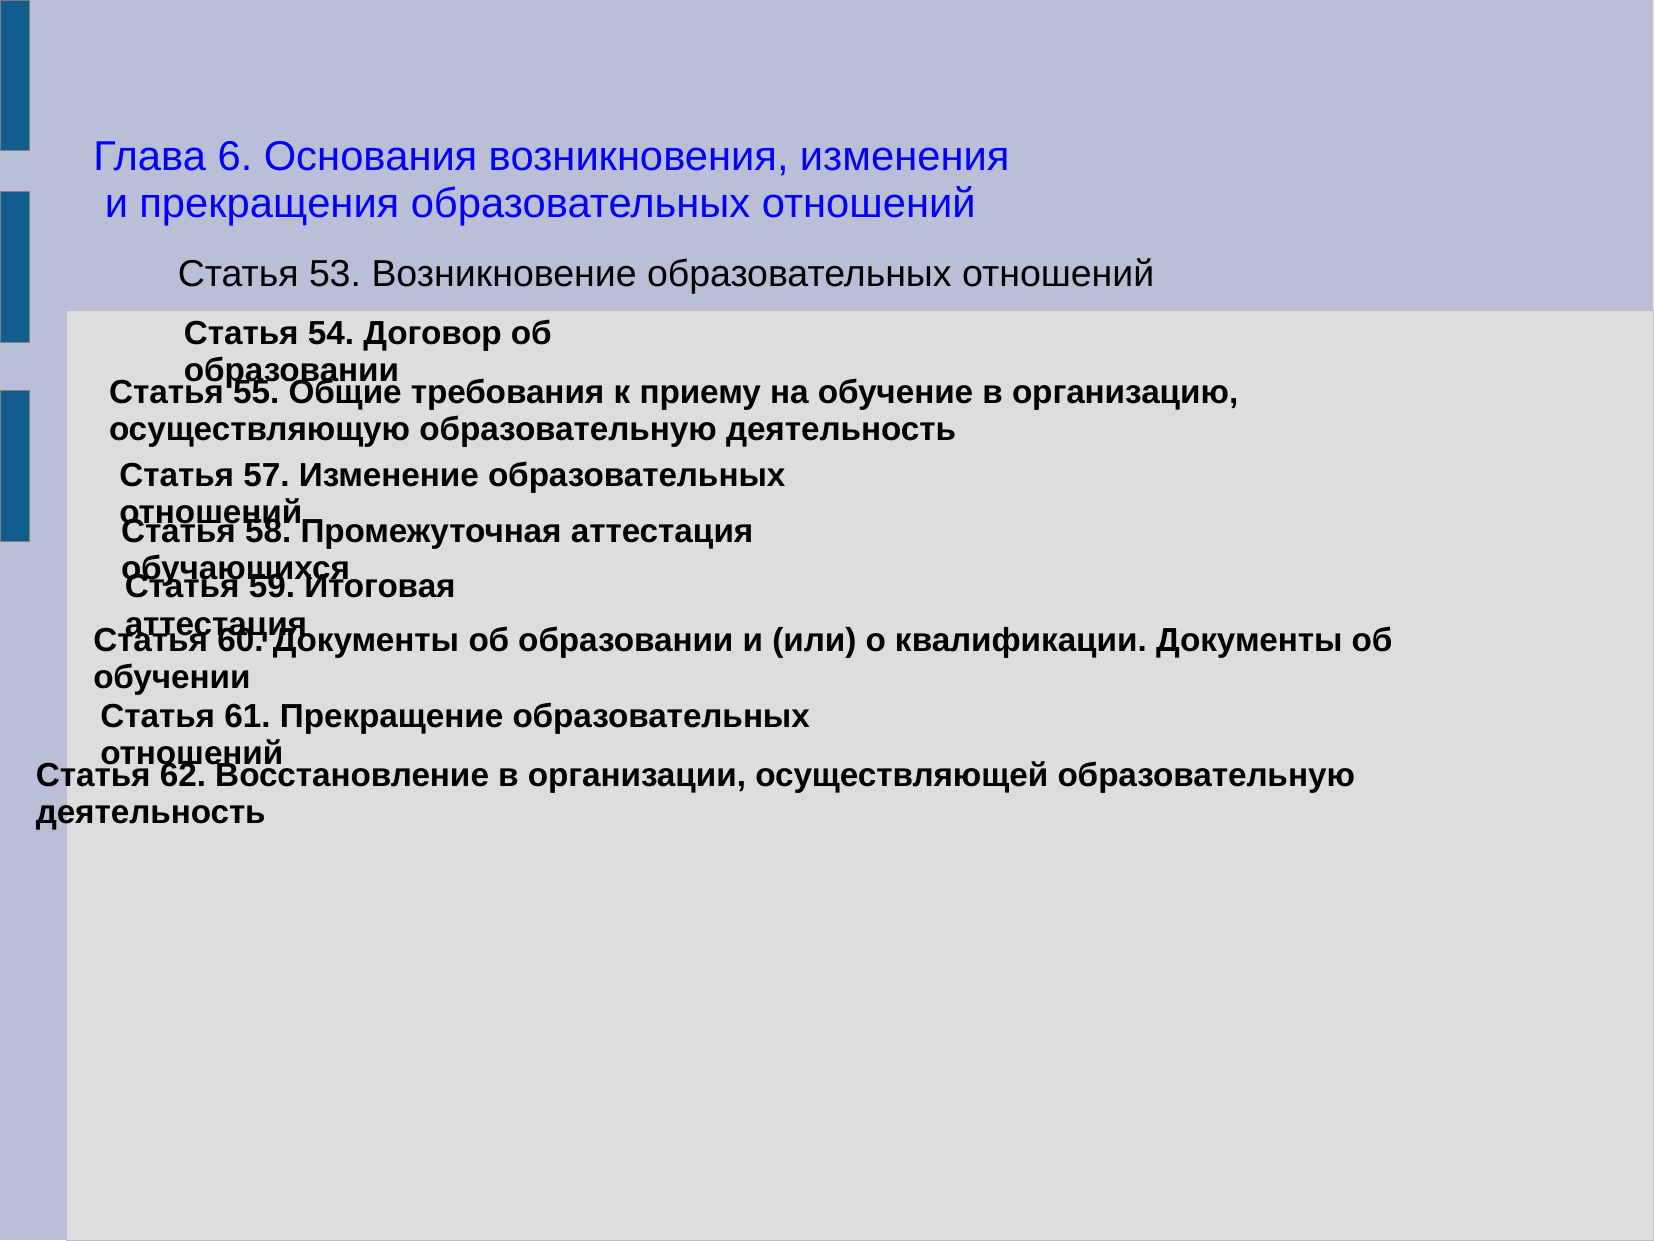

Глава 6. Основания возникновения, изменения
 и прекращения образовательных отношений
Статья 53. Возникновение образовательных отношений
Статья 54. Договор об образовании
Статья 55. Общие требования к приему на обучение в организацию, осуществляющую образовательную деятельность
Статья 57. Изменение образовательных отношений
Статья 58. Промежуточная аттестация обучающихся
Статья 59. Итоговая аттестация
Статья 60. Документы об образовании и (или) о квалификации. Документы об обучении
Статья 61. Прекращение образовательных отношений
Статья 62. Восстановление в организации, осуществляющей образовательную деятельность